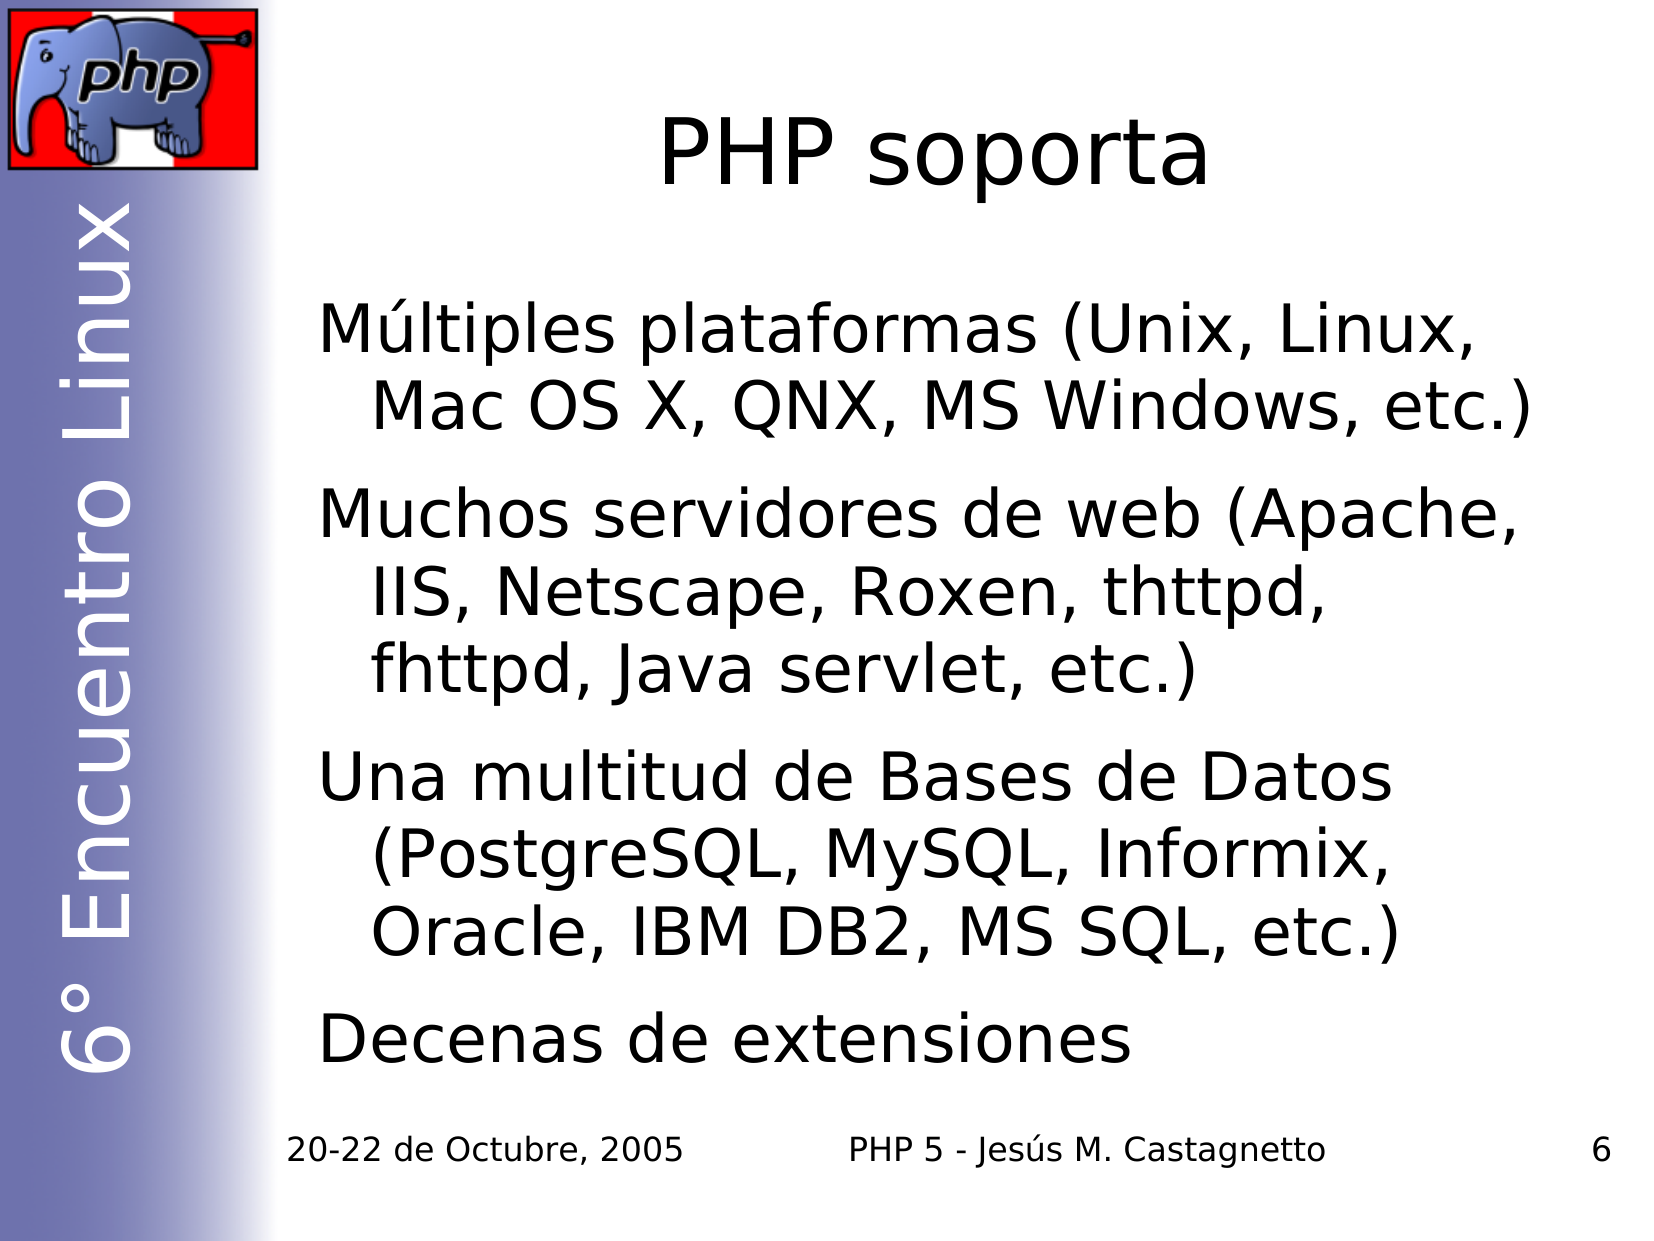

# PHP soporta
Múltiples plataformas (Unix, Linux, Mac OS X, QNX, MS Windows, etc.)
Muchos servidores de web (Apache, IIS, Netscape, Roxen, thttpd, fhttpd, Java servlet, etc.)
Una multitud de Bases de Datos (PostgreSQL, MySQL, Informix, Oracle, IBM DB2, MS SQL, etc.)
Decenas de extensiones
20-22 de Octubre, 2005
PHP 5 - Jesús M. Castagnetto
6